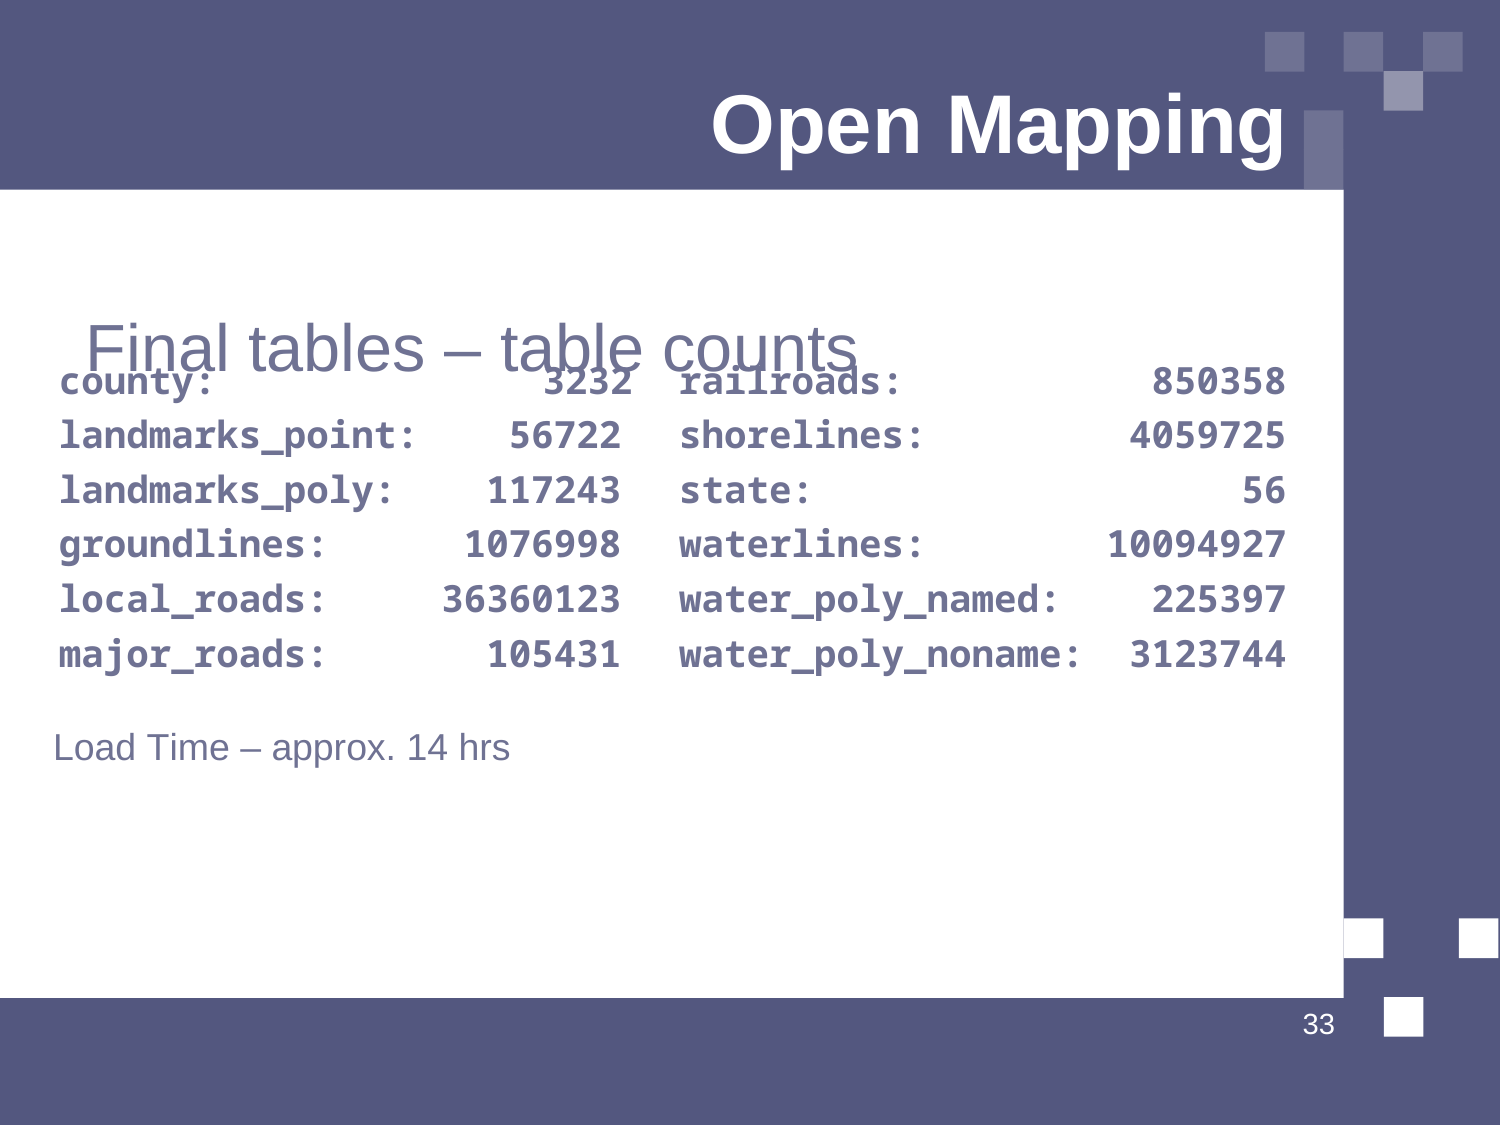

# Open Mapping
 Final tables – table counts
county: 	 3232
landmarks_point: 56722
landmarks_poly: 117243
groundlines: 1076998
local_roads: 36360123
major_roads: 105431
railroads: 850358
shorelines: 4059725
state: 56
waterlines: 10094927
water_poly_named: 225397
water_poly_noname: 3123744
Load Time – approx. 14 hrs
33